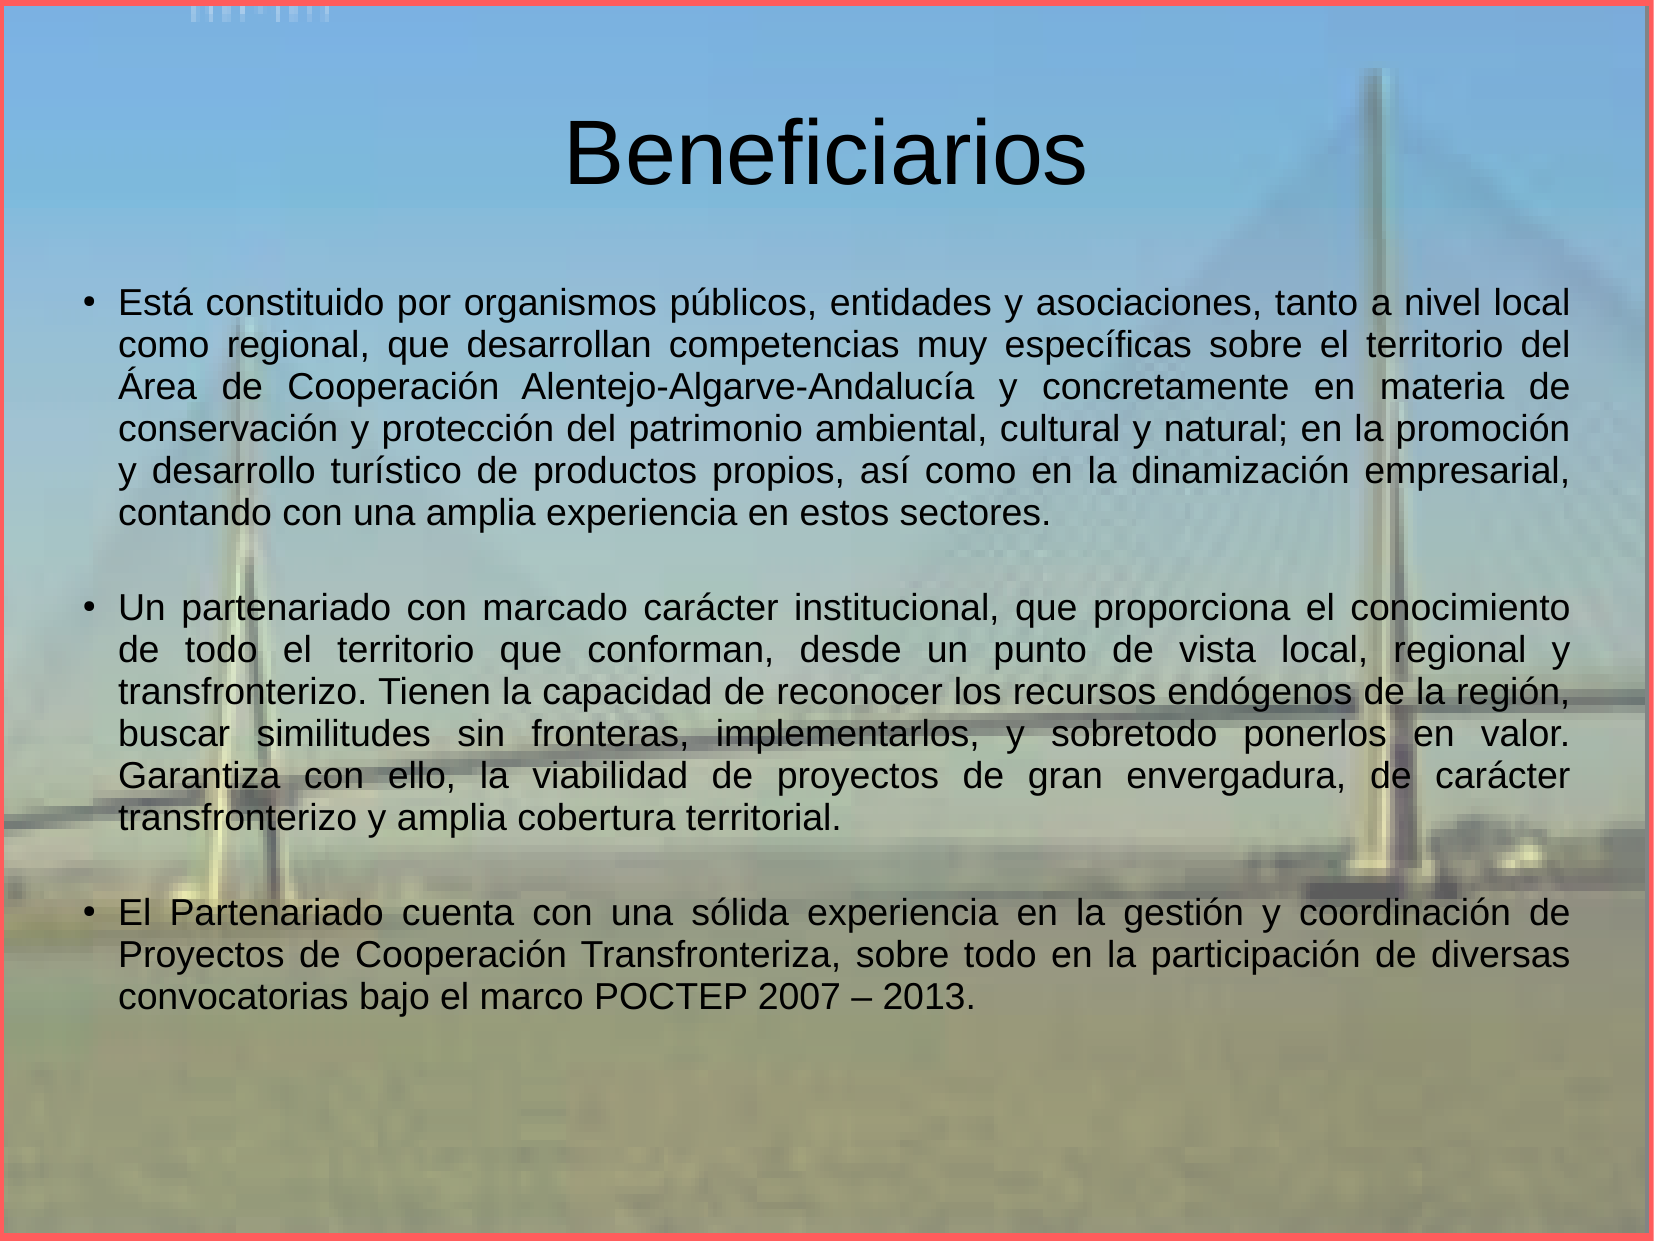

# Beneficiarios
Está constituido por organismos públicos, entidades y asociaciones, tanto a nivel local como regional, que desarrollan competencias muy específicas sobre el territorio del Área de Cooperación Alentejo-Algarve-Andalucía y concretamente en materia de conservación y protección del patrimonio ambiental, cultural y natural; en la promoción y desarrollo turístico de productos propios, así como en la dinamización empresarial, contando con una amplia experiencia en estos sectores.
Un partenariado con marcado carácter institucional, que proporciona el conocimiento de todo el territorio que conforman, desde un punto de vista local, regional y transfronterizo. Tienen la capacidad de reconocer los recursos endógenos de la región, buscar similitudes sin fronteras, implementarlos, y sobretodo ponerlos en valor. Garantiza con ello, la viabilidad de proyectos de gran envergadura, de carácter transfronterizo y amplia cobertura territorial.
El Partenariado cuenta con una sólida experiencia en la gestión y coordinación de Proyectos de Cooperación Transfronteriza, sobre todo en la participación de diversas convocatorias bajo el marco POCTEP 2007 – 2013.